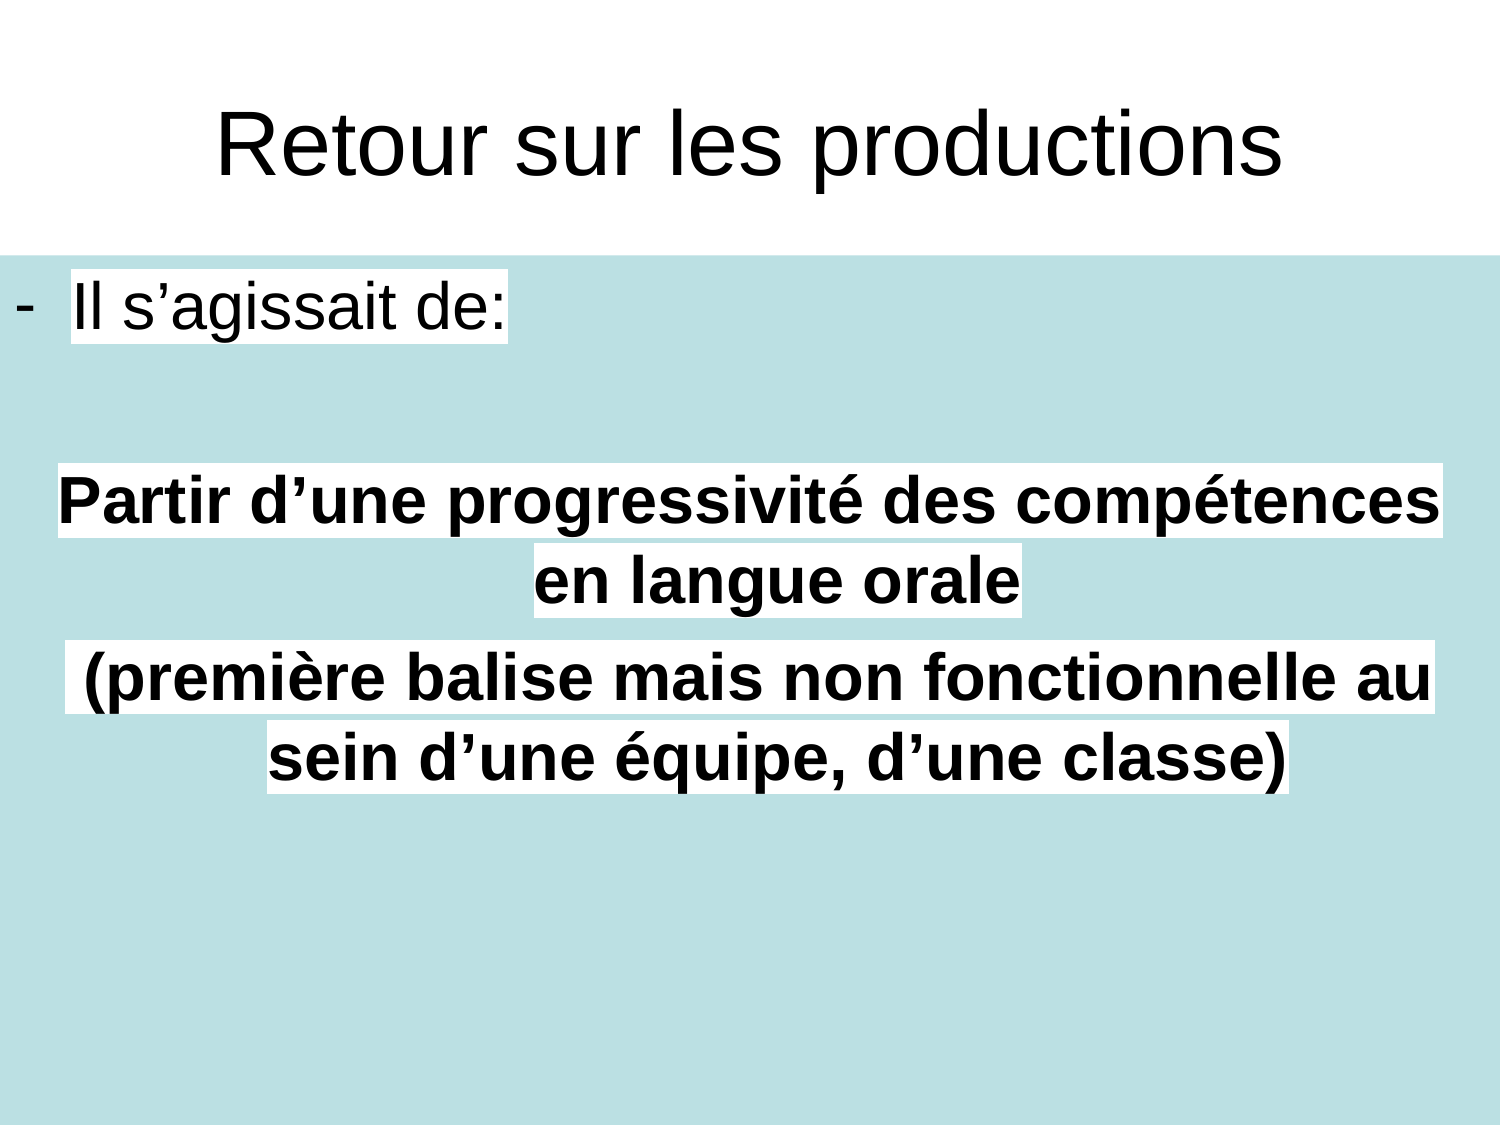

# Retour sur les productions
Il s’agissait de:
Partir d’une progressivité des compétences en langue orale
 (première balise mais non fonctionnelle au sein d’une équipe, d’une classe)